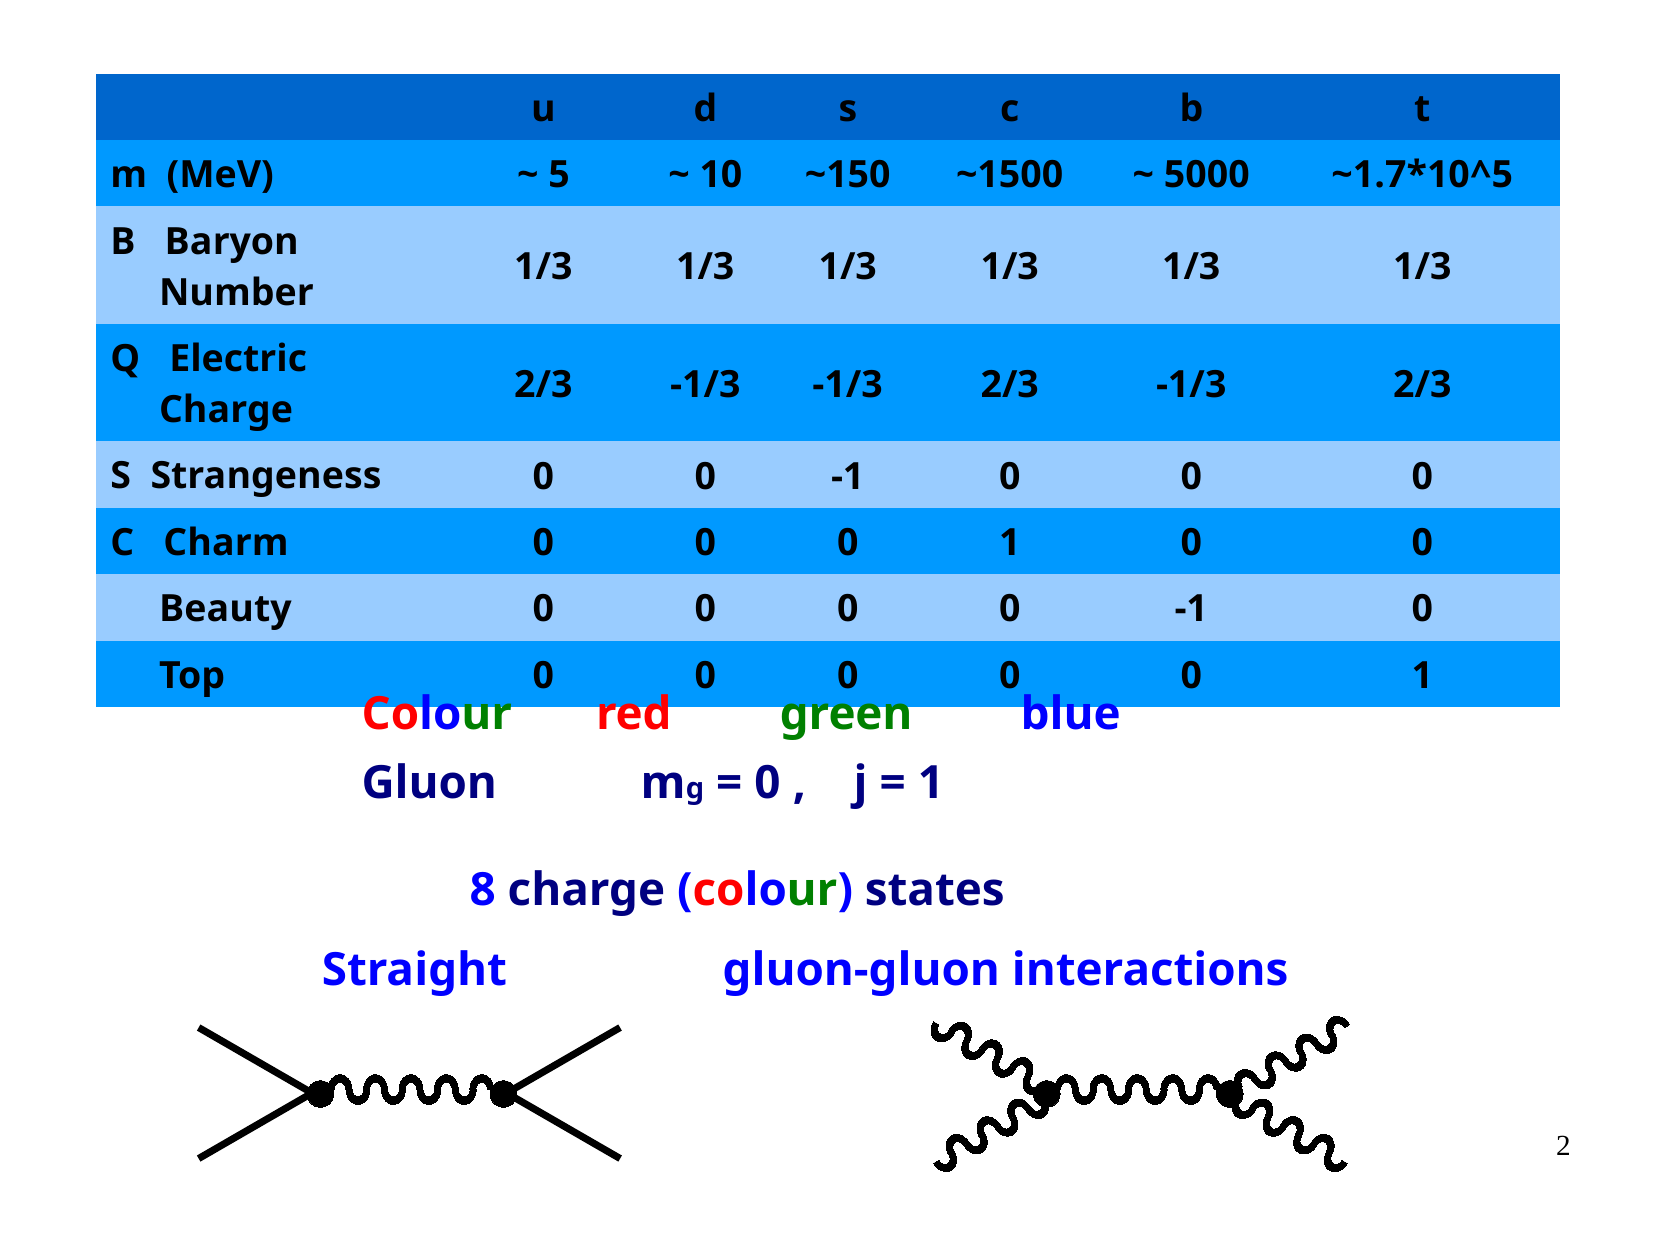

| | u | d | s | c | b | t |
| --- | --- | --- | --- | --- | --- | --- |
| m (MeV) | ~ 5 | ~ 10 | ~150 | ~1500 | ~ 5000 | ~1.7\*10^5 |
| B Baryon Number | 1/3 | 1/3 | 1/3 | 1/3 | 1/3 | 1/3 |
| Q Electric Charge | 2/3 | -1/3 | -1/3 | 2/3 | -1/3 | 2/3 |
| S Strangeness | 0 | 0 | -1 | 0 | 0 | 0 |
| C Charm | 0 | 0 | 0 | 1 | 0 | 0 |
| Beauty | 0 | 0 | 0 | 0 | -1 | 0 |
| Top | 0 | 0 | 0 | 0 | 0 | 1 |
Colour red green blue
Gluon mg = 0 , j = 1
		8 charge (colour) states
Straight gluon-gluon interactions
2